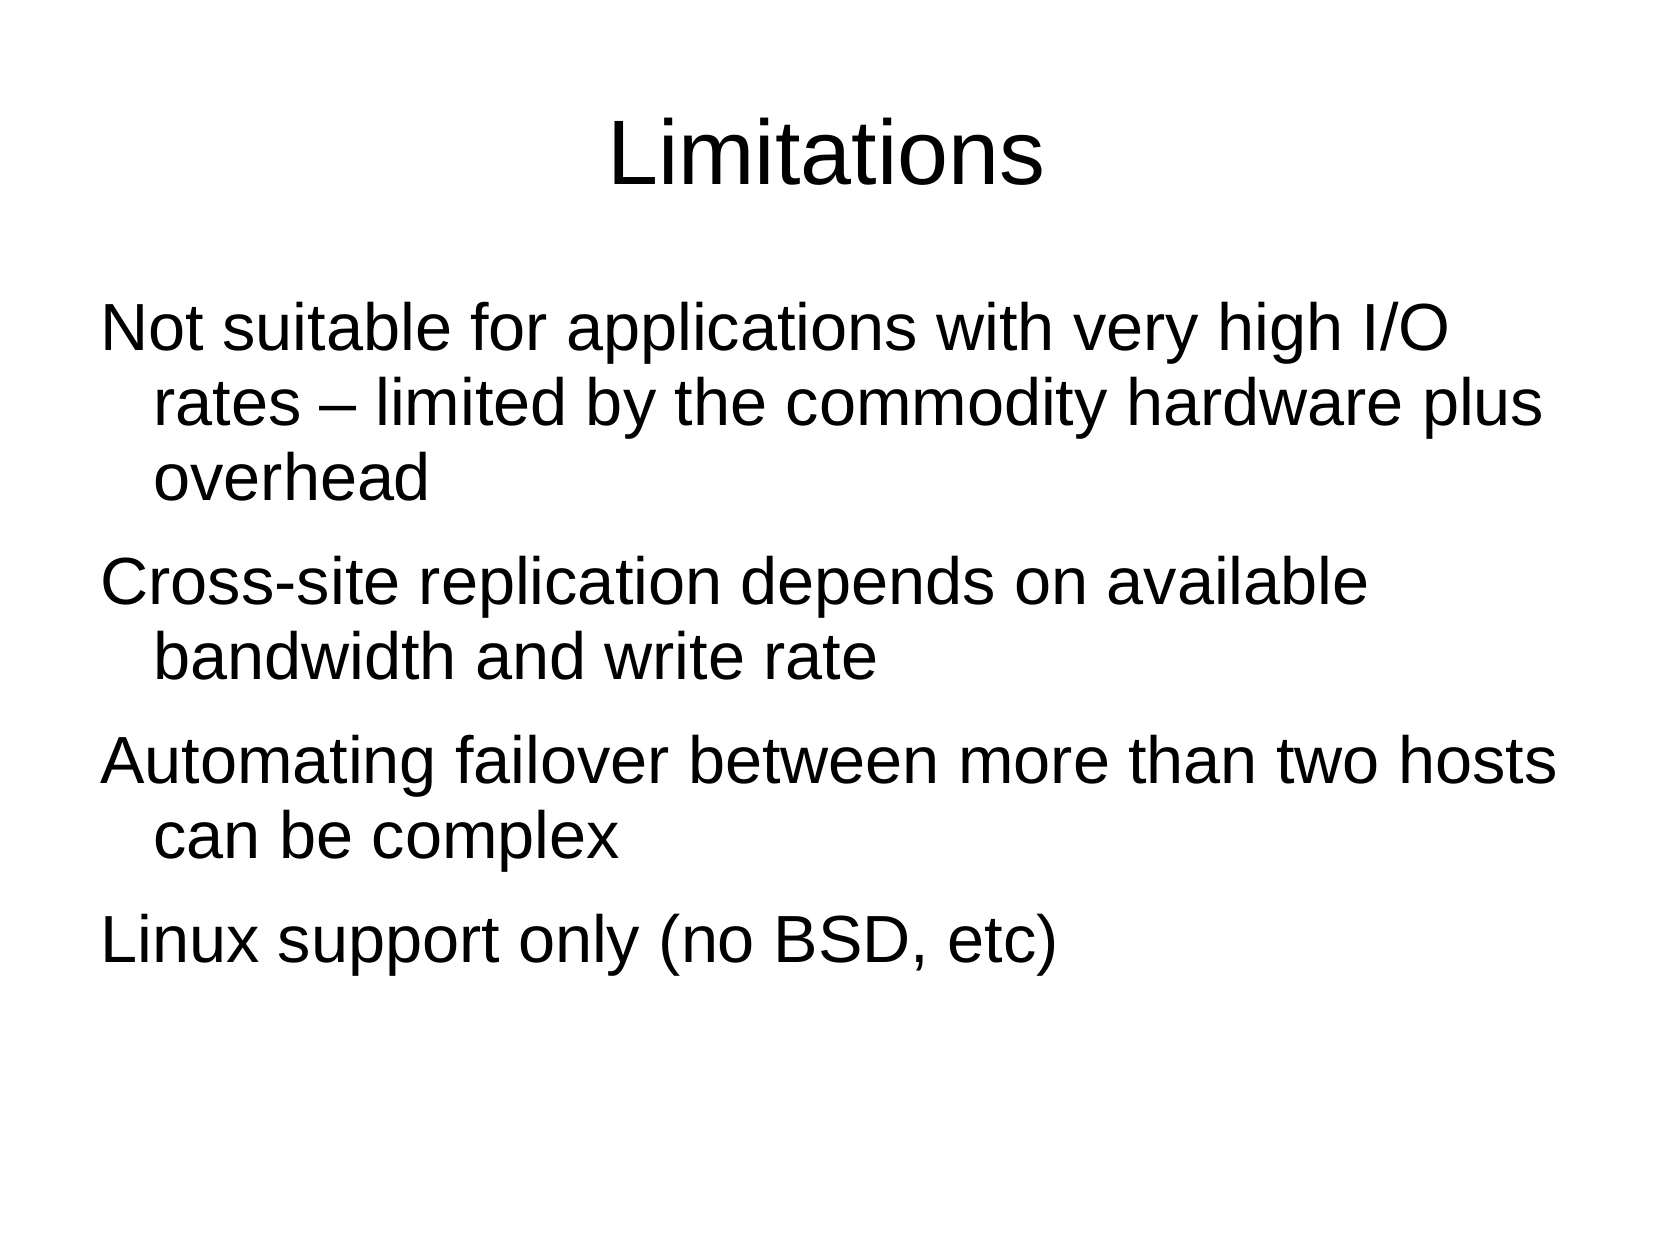

# Limitations
Not suitable for applications with very high I/O rates – limited by the commodity hardware plus overhead
Cross-site replication depends on available bandwidth and write rate
Automating failover between more than two hosts can be complex
Linux support only (no BSD, etc)